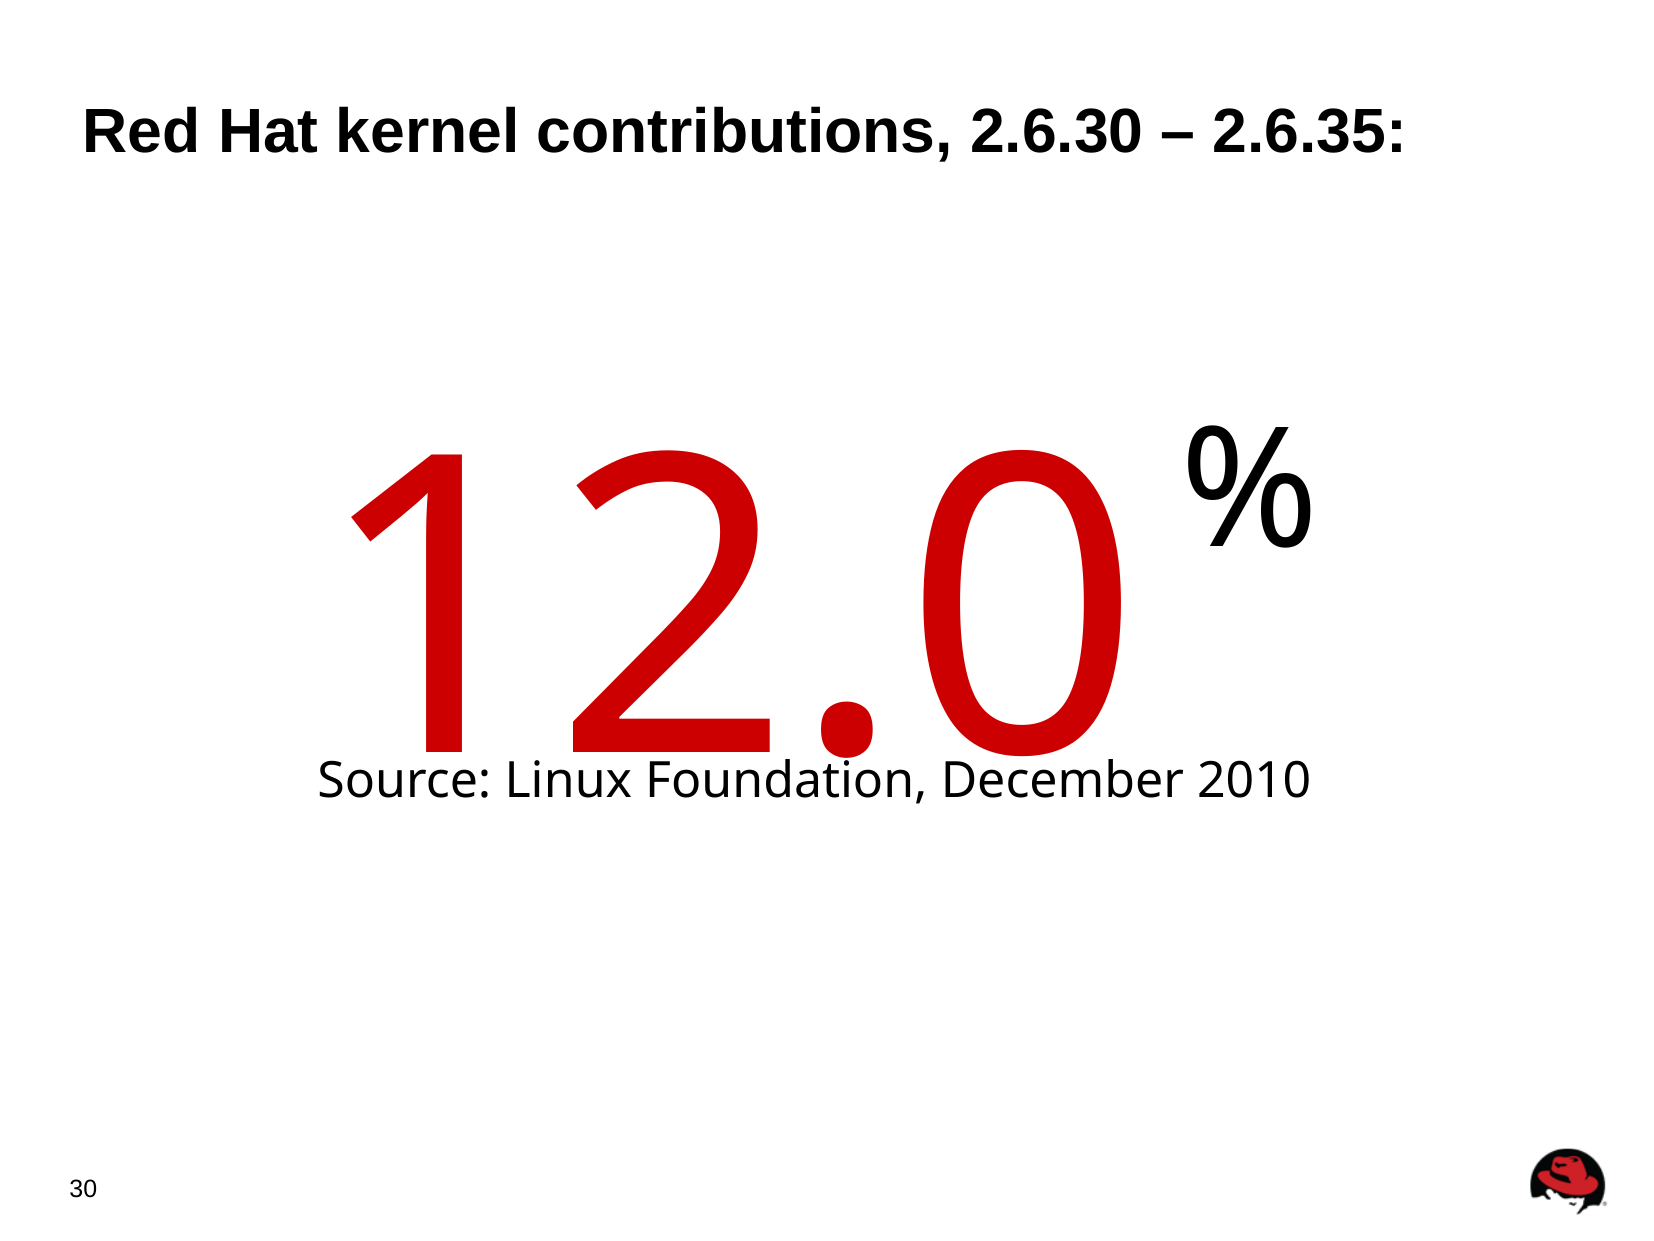

# Red Hat kernel contributions, 2.6.30 – 2.6.35:
12.0
%
Source: Linux Foundation, December 2010